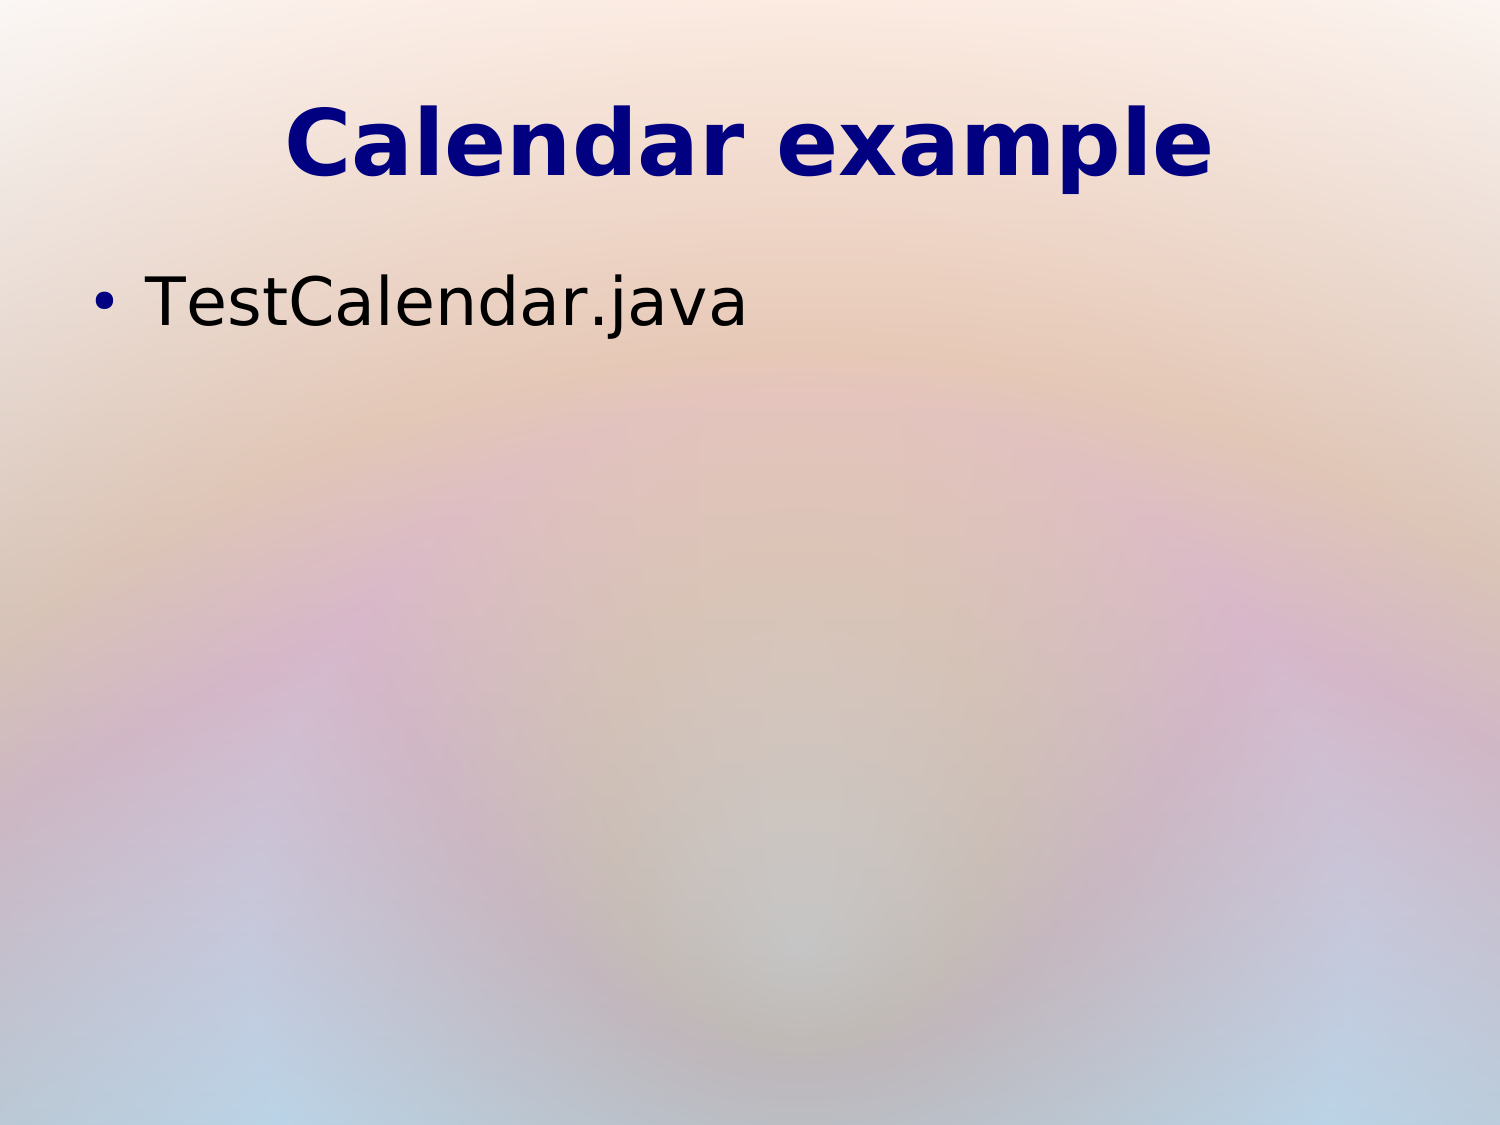

# Calendar example
TestCalendar.java
Liang, Introduction to Java Programming, Seventh Edition, (c) 2009 Pearson Education, Inc. All rights reserved. 0136012671
12